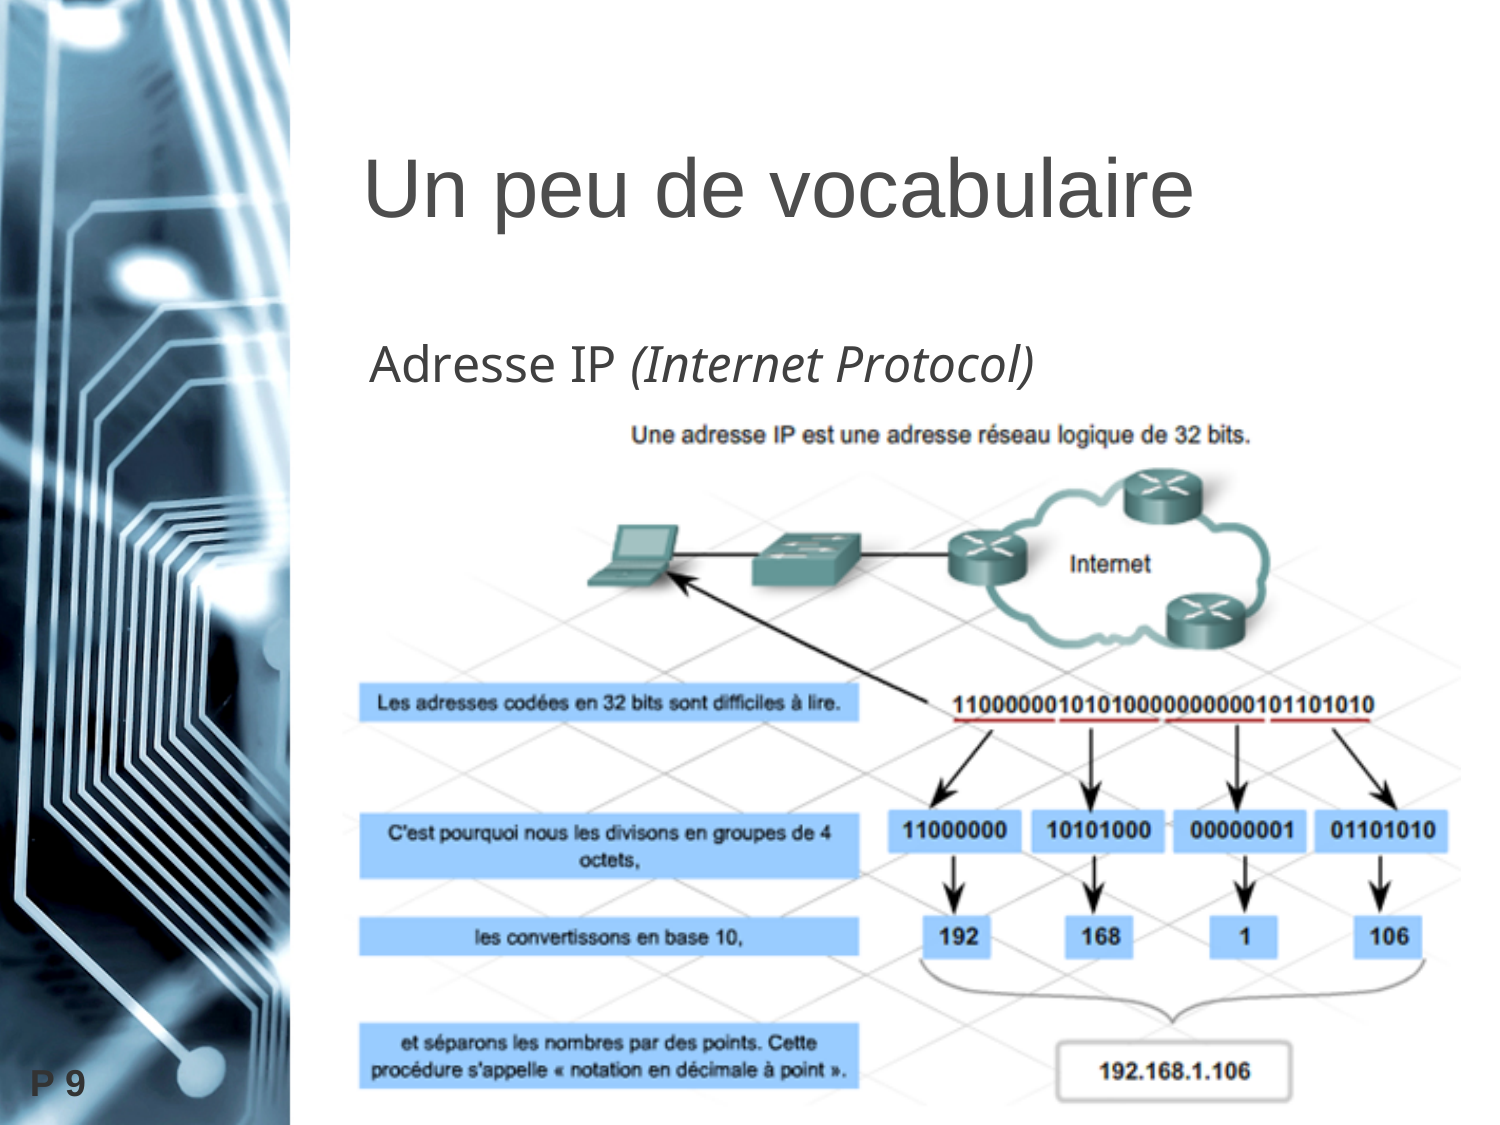

# Un peu de vocabulaire
Adresse IP (Internet Protocol)